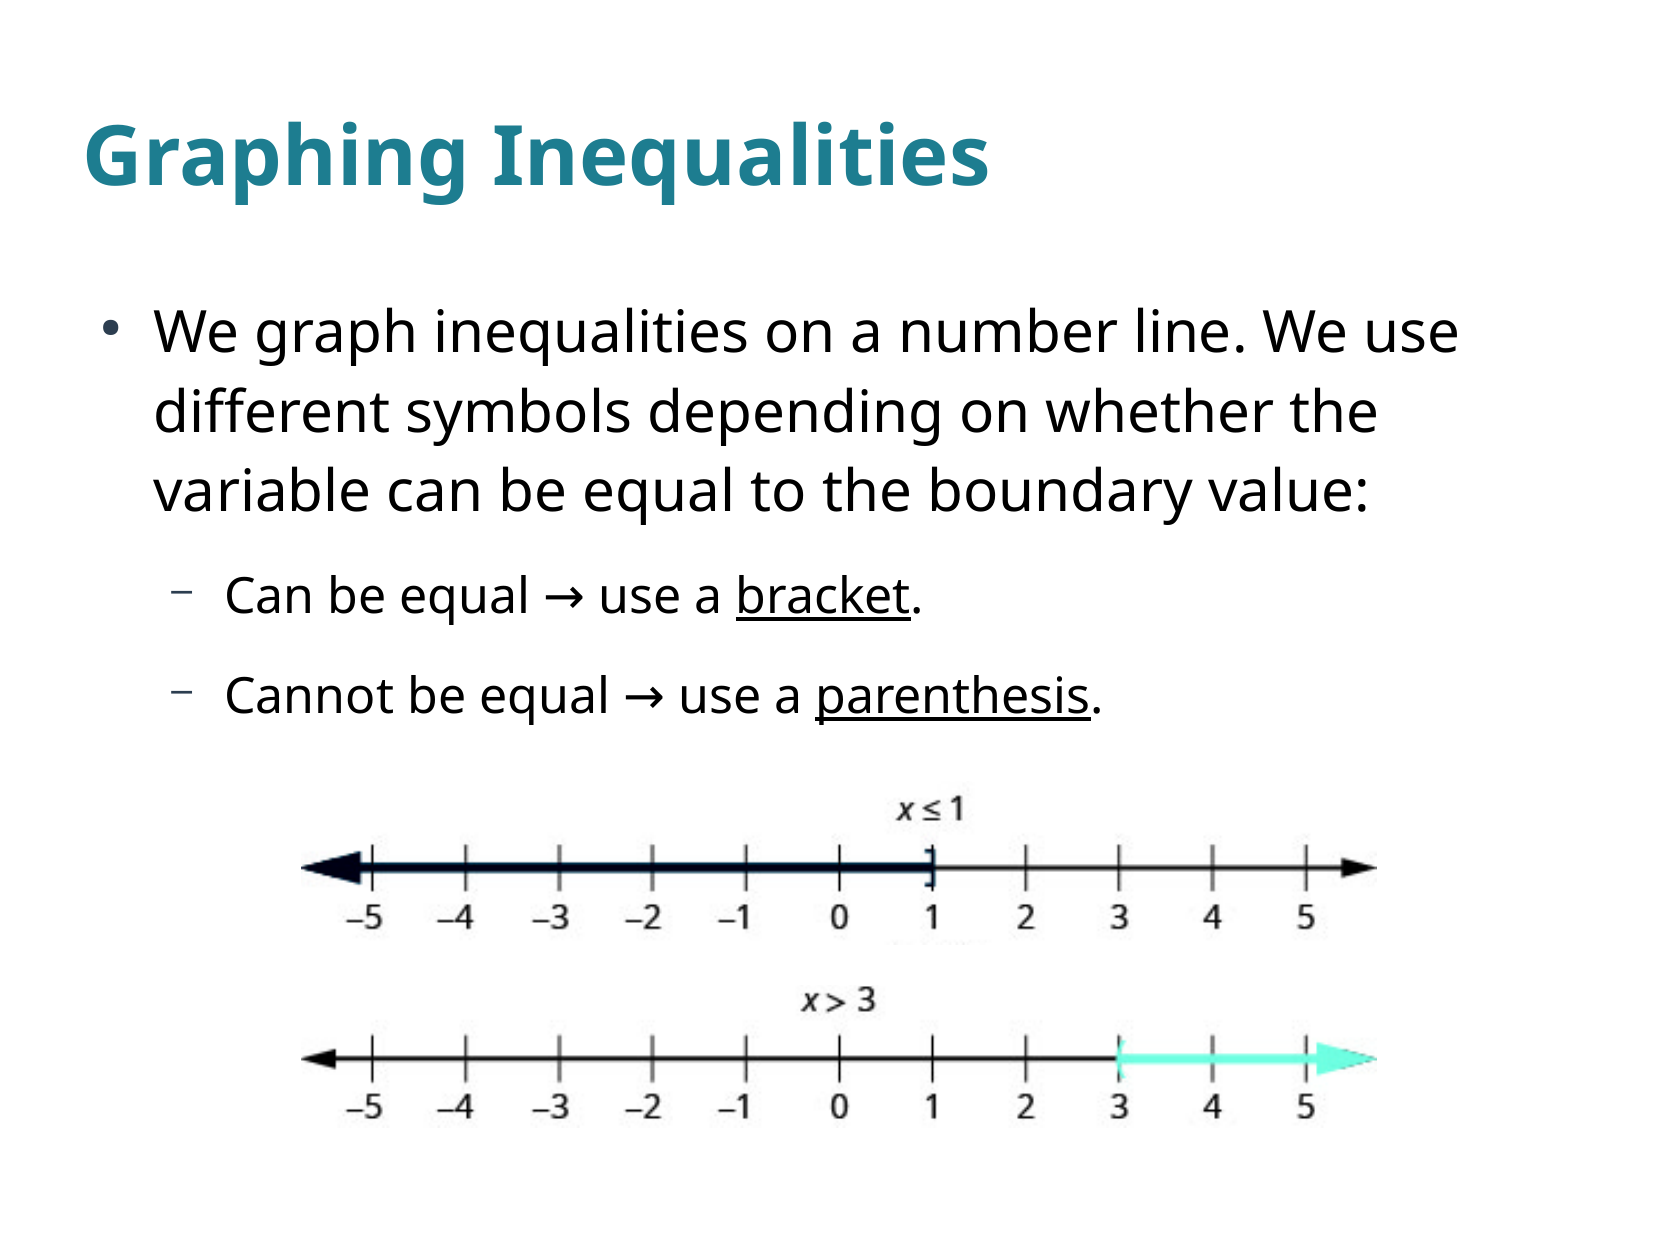

# Graphing Inequalities
We graph inequalities on a number line. We use different symbols depending on whether the variable can be equal to the boundary value:
Can be equal → use a bracket.
Cannot be equal → use a parenthesis.